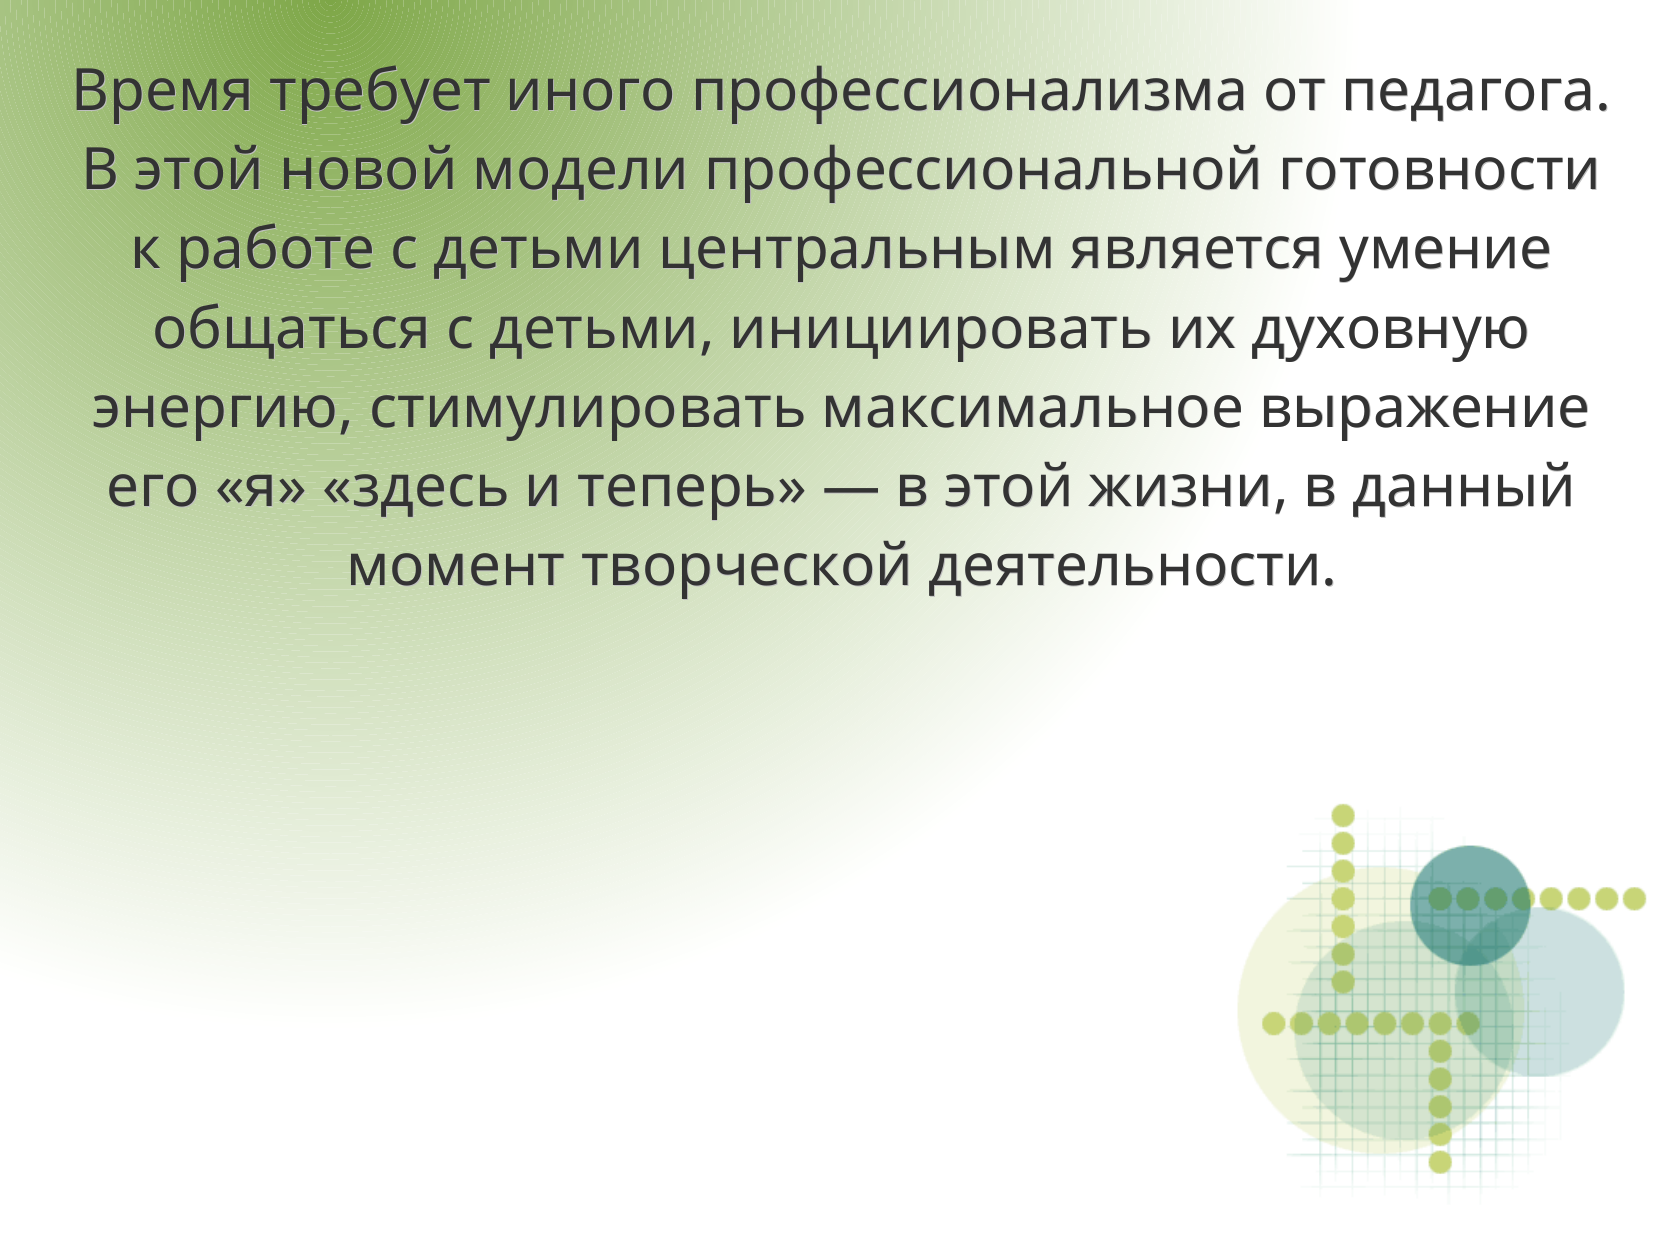

# Время требует иного профессионализма от педагога. В этой новой модели профессиональной готовности к работе с детьми центральным является умение общаться с детьми, инициировать их духовную энергию, стимулировать максимальное выражение его «я» «здесь и теперь» — в этой жизни, в данный момент творческой деятельности.